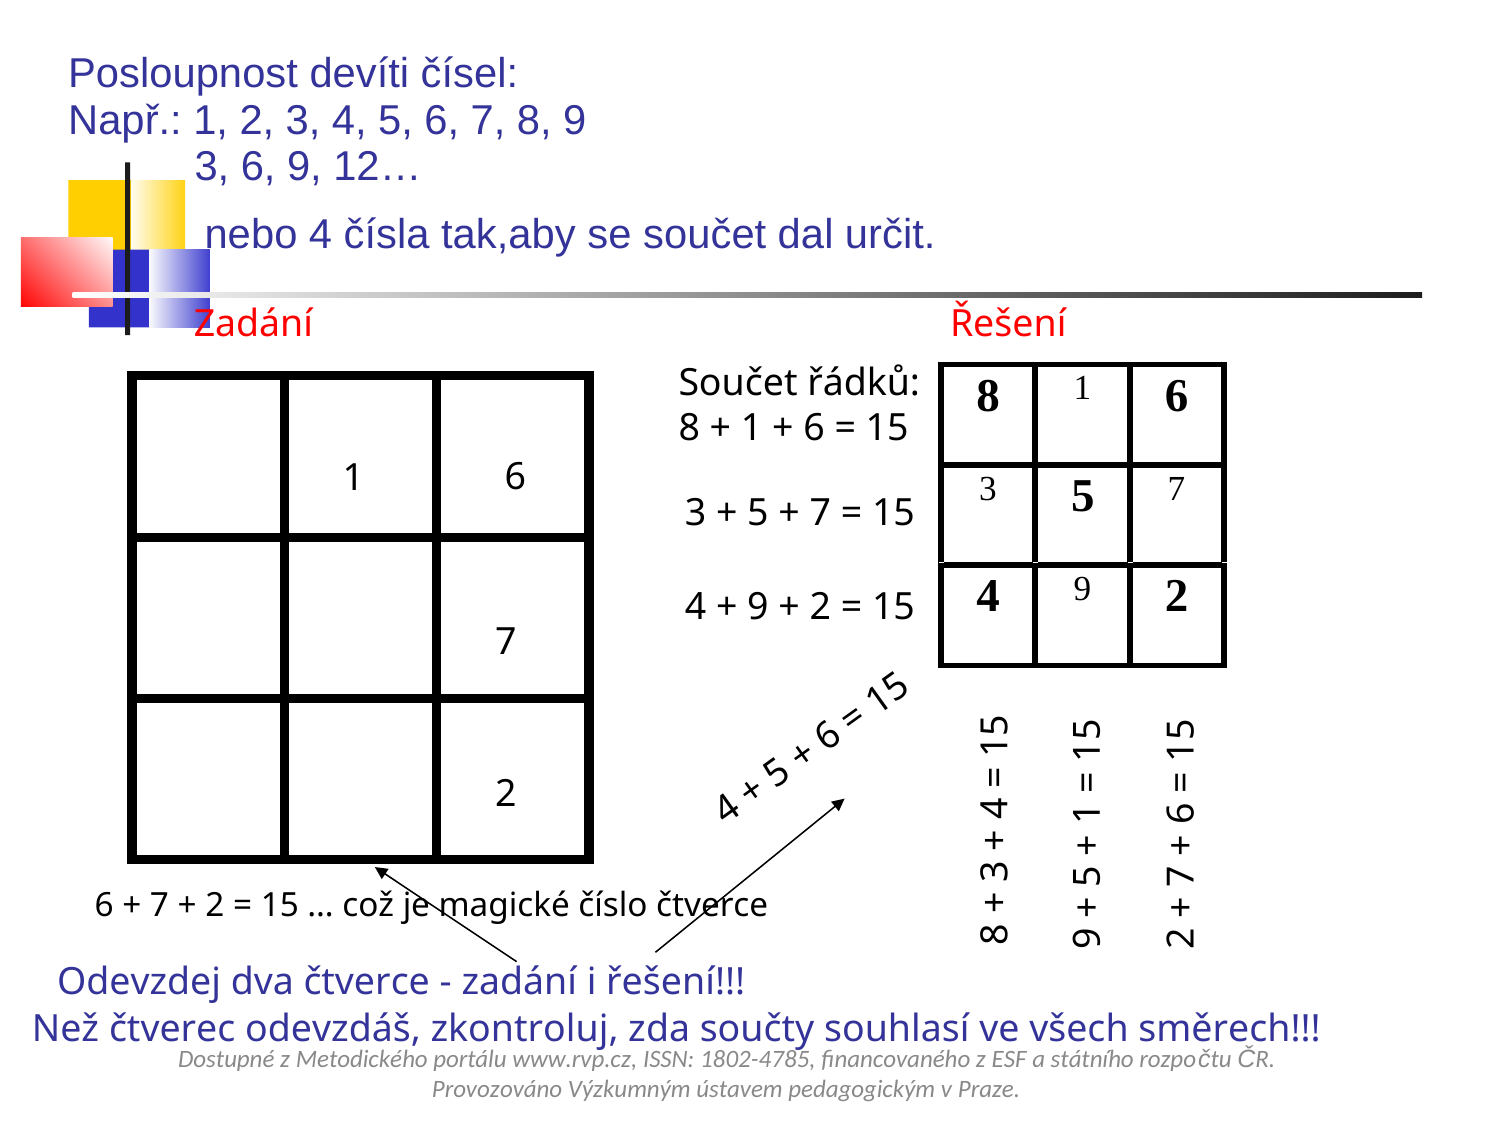

# Posloupnost devíti čísel: Např.: 1, 2, 3, 4, 5, 6, 7, 8, 9 3, 6, 9, 12…
nebo 4 čísla tak,aby se součet dal určit.
Zadání
Řešení
Součet řádků:
8 + 1 + 6 = 15
6
1
3 + 5 + 7 = 15
4 + 9 + 2 = 15
7
4 + 5 + 6 = 15
2
8 + 3 + 4 = 15
9 + 5 + 1 = 15
2 + 7 + 6 = 15
6 + 7 + 2 = 15 … což je magické číslo čtverce
Odevzdej dva čtverce - zadání i řešení!!!
Než čtverec odevzdáš, zkontroluj, zda součty souhlasí ve všech směrech!!!
Dostupné z Metodického portálu www.rvp.cz, ISSN: 1802-4785, financovaného z ESF a státního rozpočtu ČR. Provozováno Výzkumným ústavem pedagogickým v Praze.